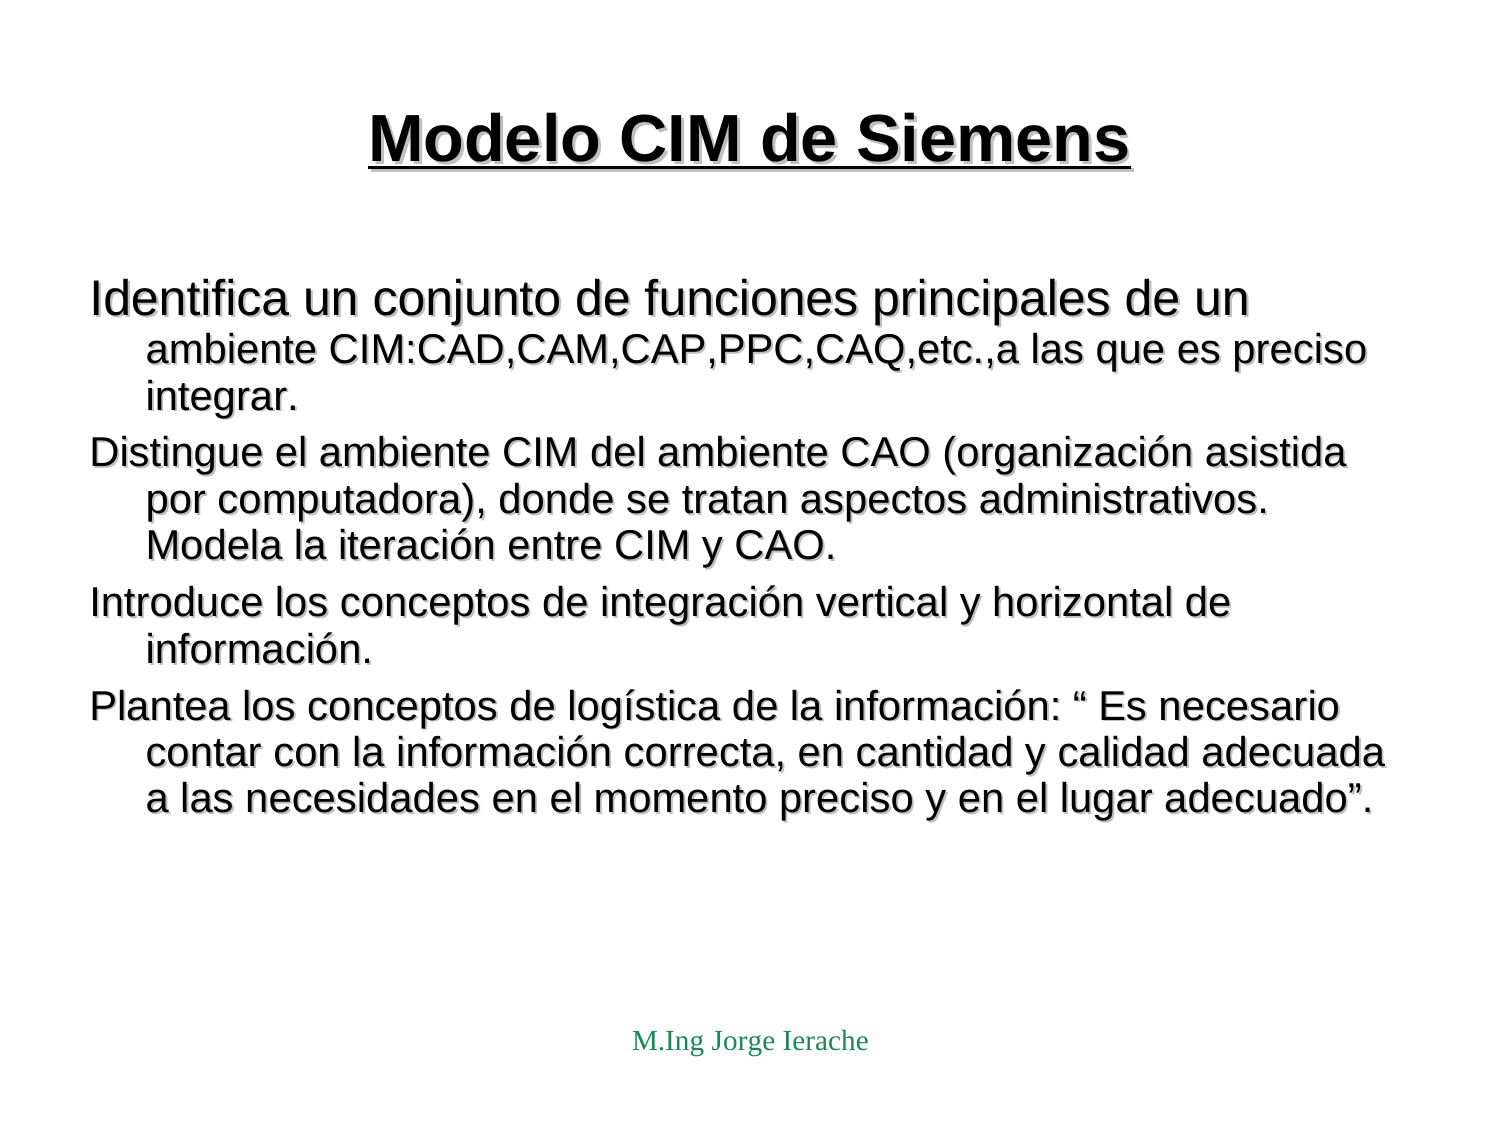

# Modelo CIM de Siemens
Identifica un conjunto de funciones principales de un ambiente CIM:CAD,CAM,CAP,PPC,CAQ,etc.,a las que es preciso integrar.
Distingue el ambiente CIM del ambiente CAO (organización asistida por computadora), donde se tratan aspectos administrativos. Modela la iteración entre CIM y CAO.
Introduce los conceptos de integración vertical y horizontal de información.
Plantea los conceptos de logística de la información: “ Es necesario contar con la información correcta, en cantidad y calidad adecuada a las necesidades en el momento preciso y en el lugar adecuado”.
M.Ing Jorge Ierache